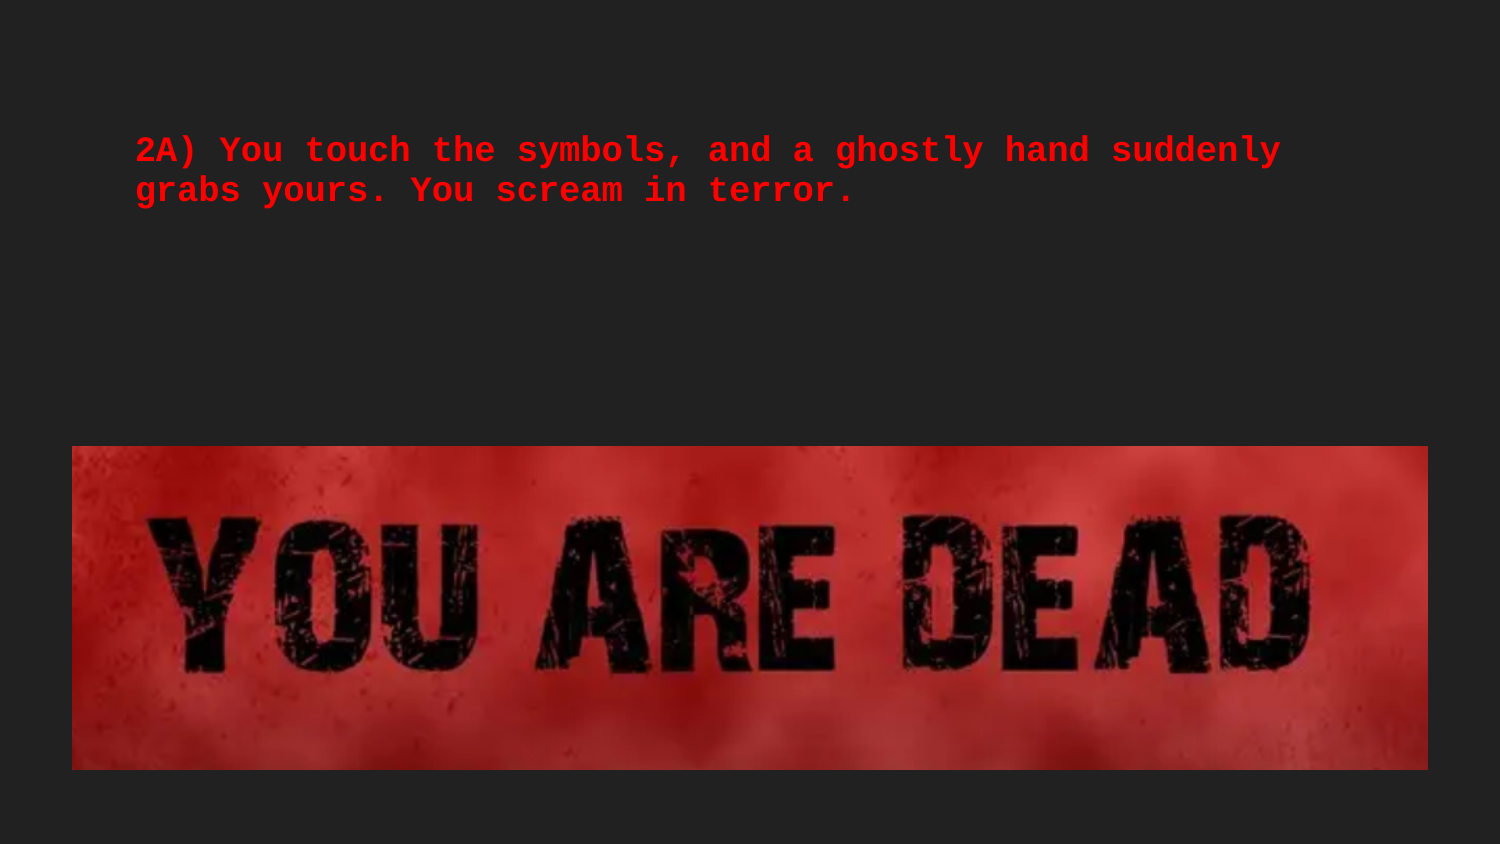

# 2A) You touch the symbols, and a ghostly hand suddenly grabs yours. You scream in terror.